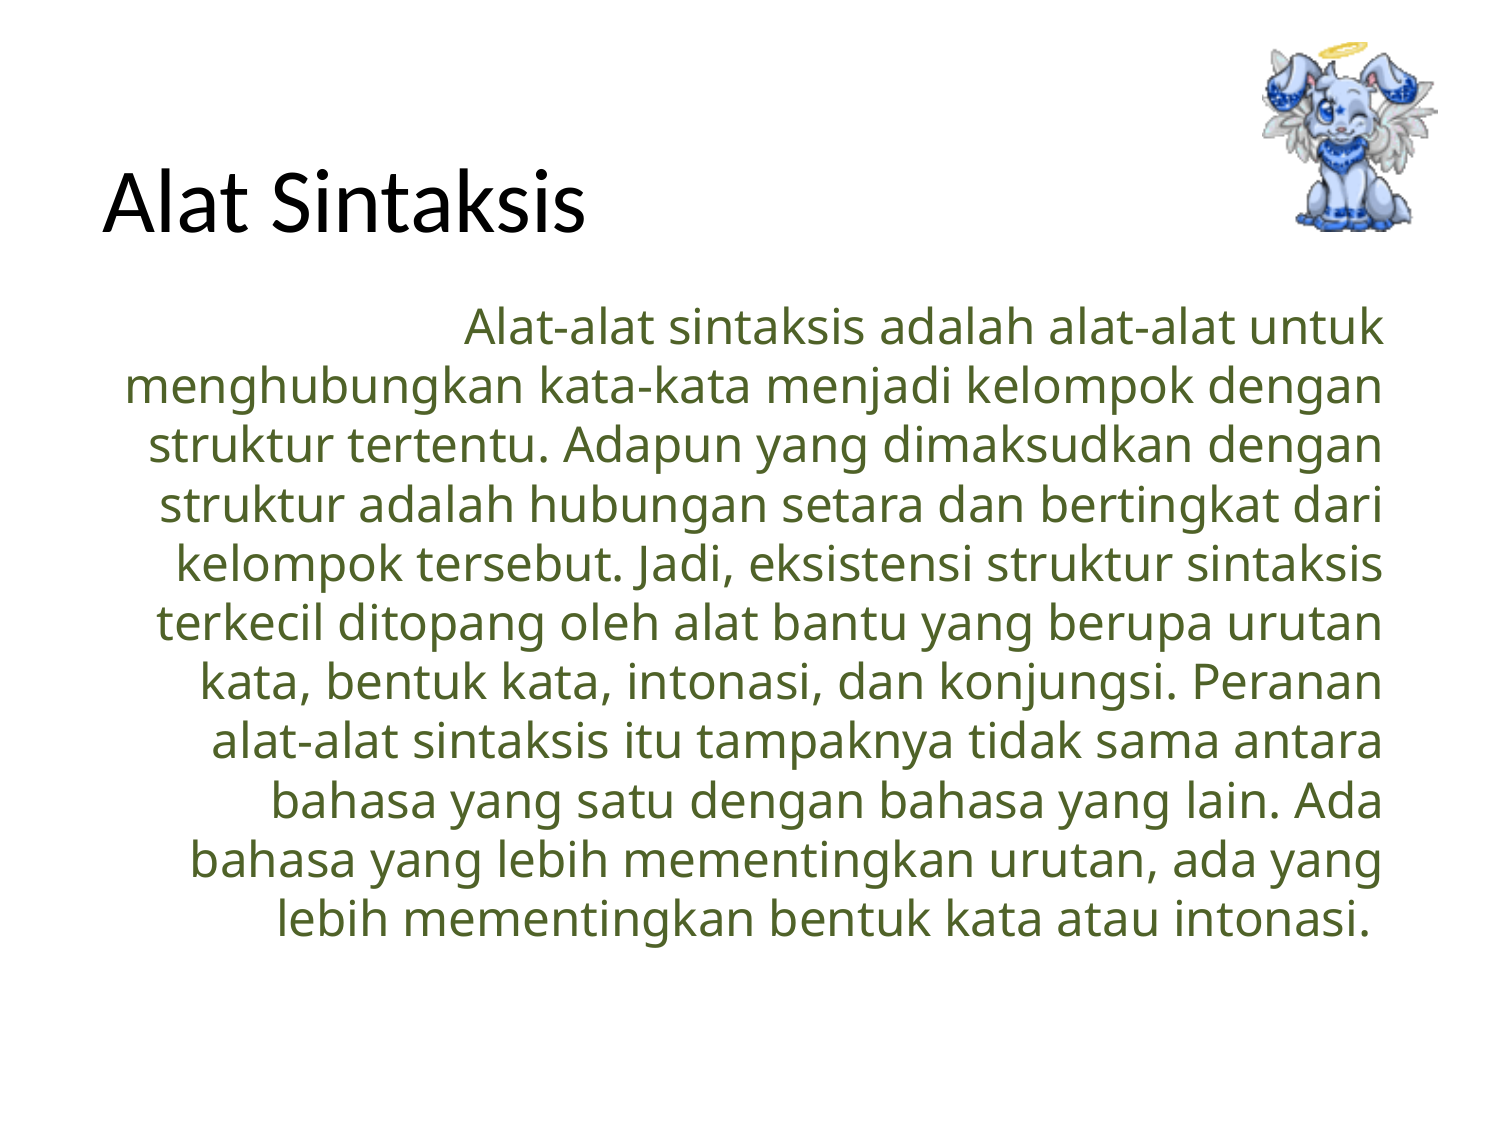

# Alat Sintaksis
Alat-alat sintaksis adalah alat-alat untuk menghubungkan kata-kata menjadi kelompok dengan struktur tertentu. Adapun yang dimaksudkan dengan struktur adalah hubungan setara dan bertingkat dari kelompok tersebut. Jadi, eksistensi struktur sintaksis terkecil ditopang oleh alat bantu yang berupa urutan kata, bentuk kata, intonasi, dan konjungsi. Peranan alat-alat sintaksis itu tampaknya tidak sama antara bahasa yang satu dengan bahasa yang lain. Ada bahasa yang lebih mementingkan urutan, ada yang lebih mementingkan bentuk kata atau intonasi.